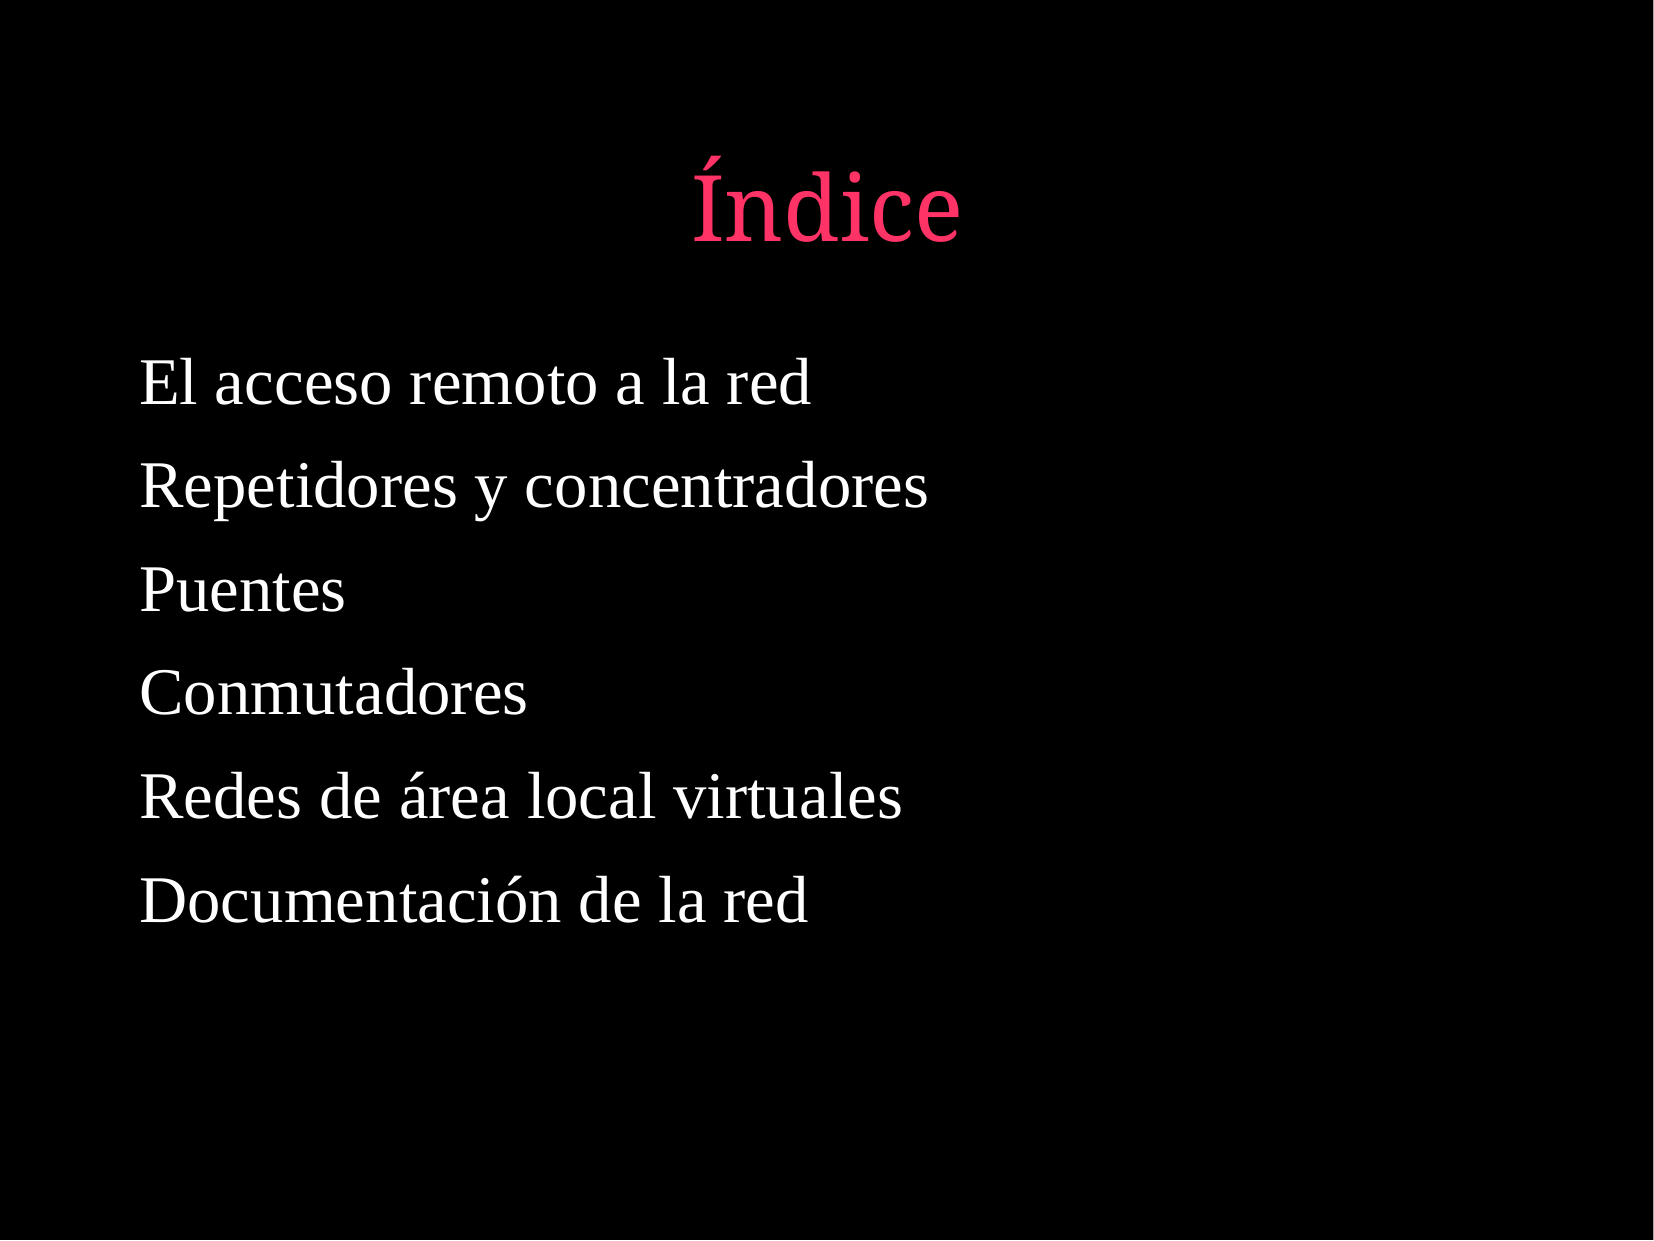

# Índice
El acceso remoto a la red
Repetidores y concentradores
Puentes
Conmutadores
Redes de área local virtuales
Documentación de la red